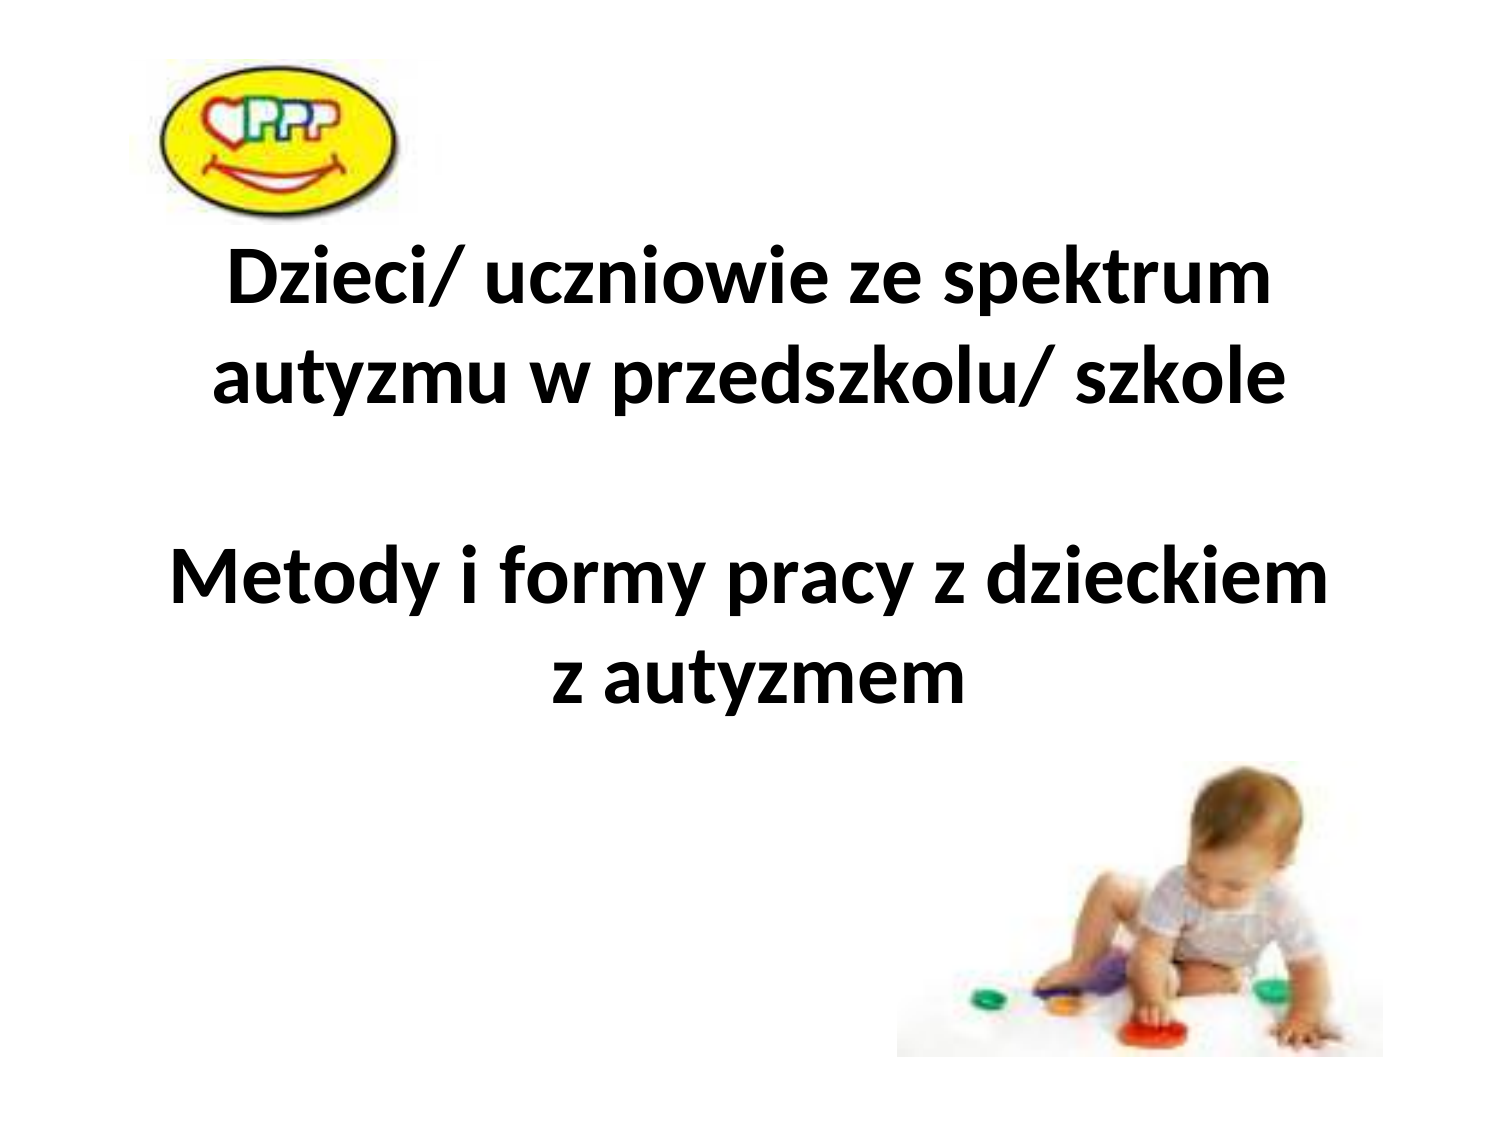

Dzieci/ uczniowie ze spektrum autyzmu w przedszkolu/ szkole
Metody i formy pracy z dzieckiem
 z autyzmem